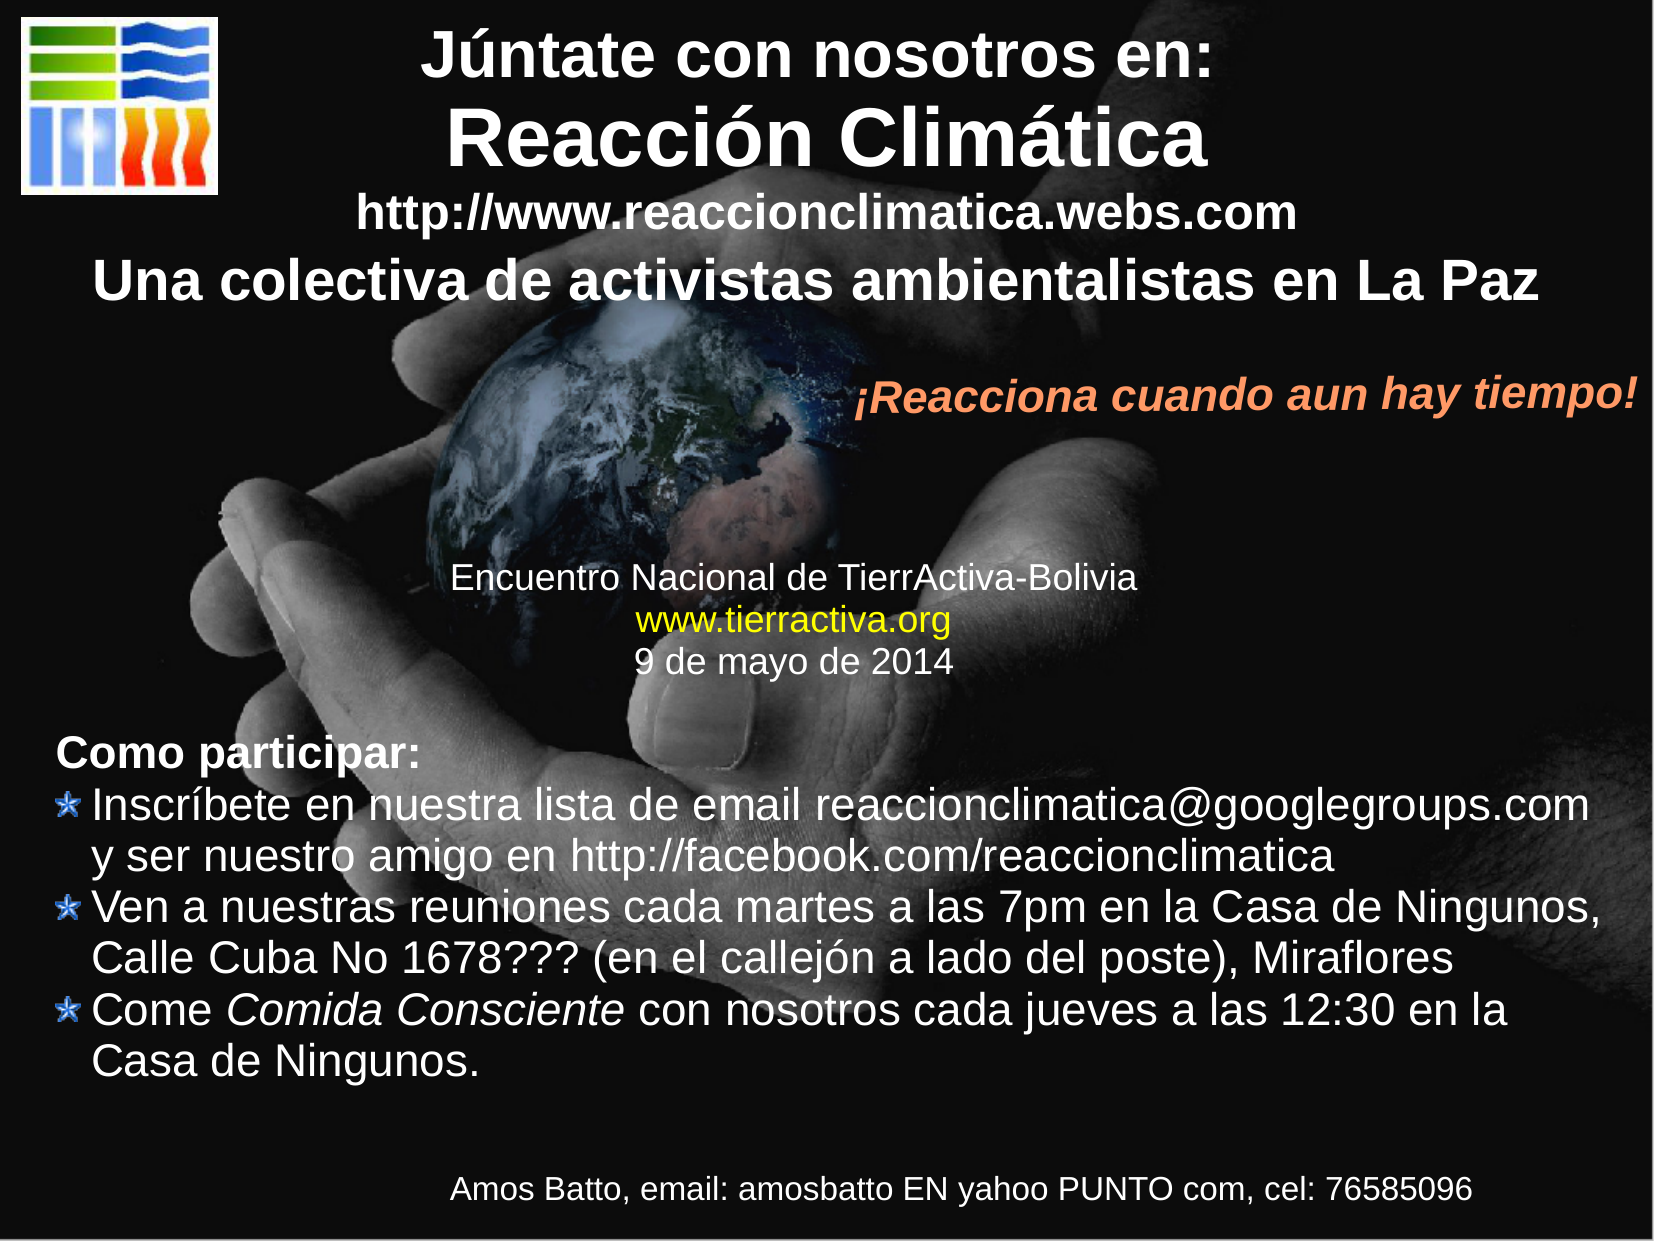

# Júntate con nosotros en: Reacción Climática http://www.reaccionclimatica.webs.com Una colectiva de activistas ambientalistas en La Paz
¡Reacciona cuando aun hay tiempo!
Encuentro Nacional de TierrActiva-Bolivia
www.tierractiva.org
9 de mayo de 2014
Como participar:
Inscríbete en nuestra lista de email reaccionclimatica@googlegroups.com y ser nuestro amigo en http://facebook.com/reaccionclimatica
Ven a nuestras reuniones cada martes a las 7pm en la Casa de Ningunos, Calle Cuba No 1678??? (en el callejón a lado del poste), Miraflores
Come Comida Consciente con nosotros cada jueves a las 12:30 en la Casa de Ningunos.
Amos Batto, email: amosbatto EN yahoo PUNTO com, cel: 76585096